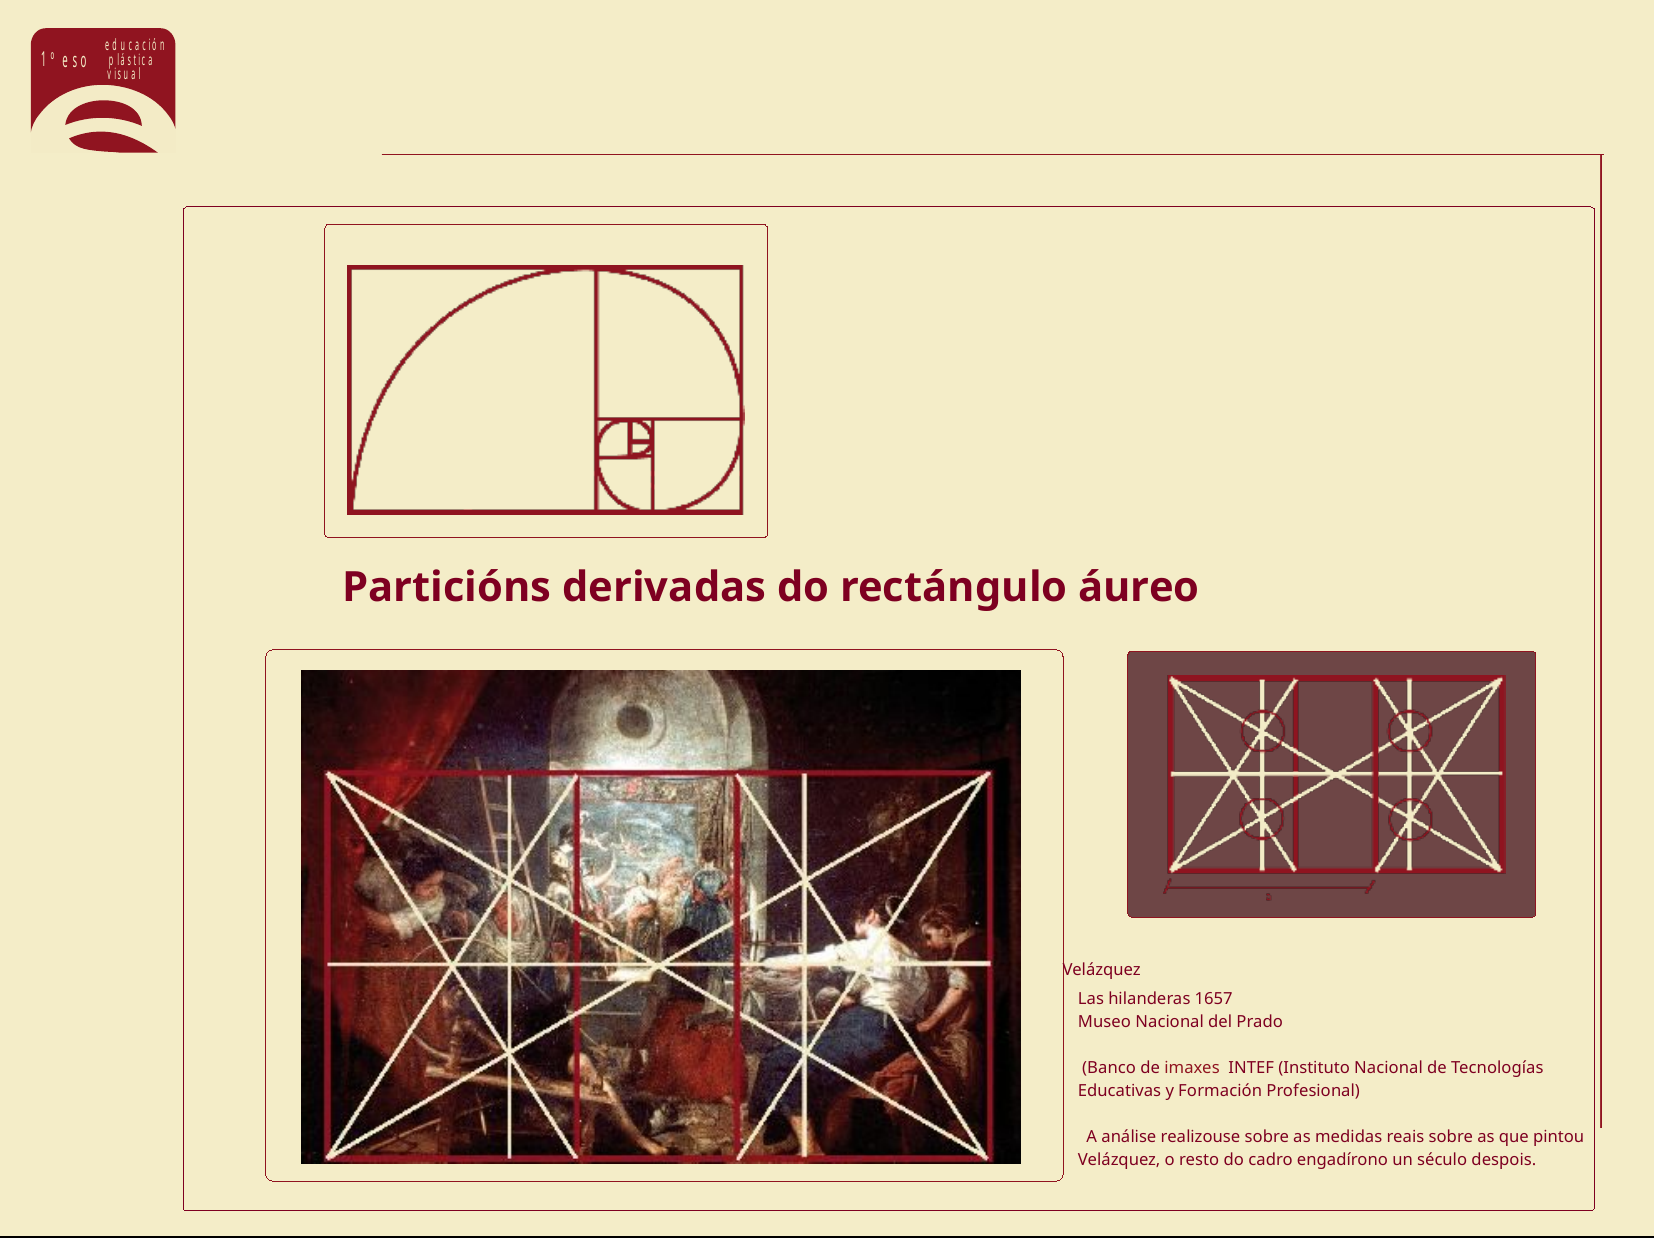

#
	Particións derivadas do rectángulo áureo
 Velázquez
Las hilanderas 1657
Museo Nacional del Prado
 (Banco de imaxes INTEF (Instituto Nacional de Tecnologías Educativas y Formación Profesional)
 A análise realizouse sobre as medidas reais sobre as que pintou Velázquez, o resto do cadro engadírono un século despois.